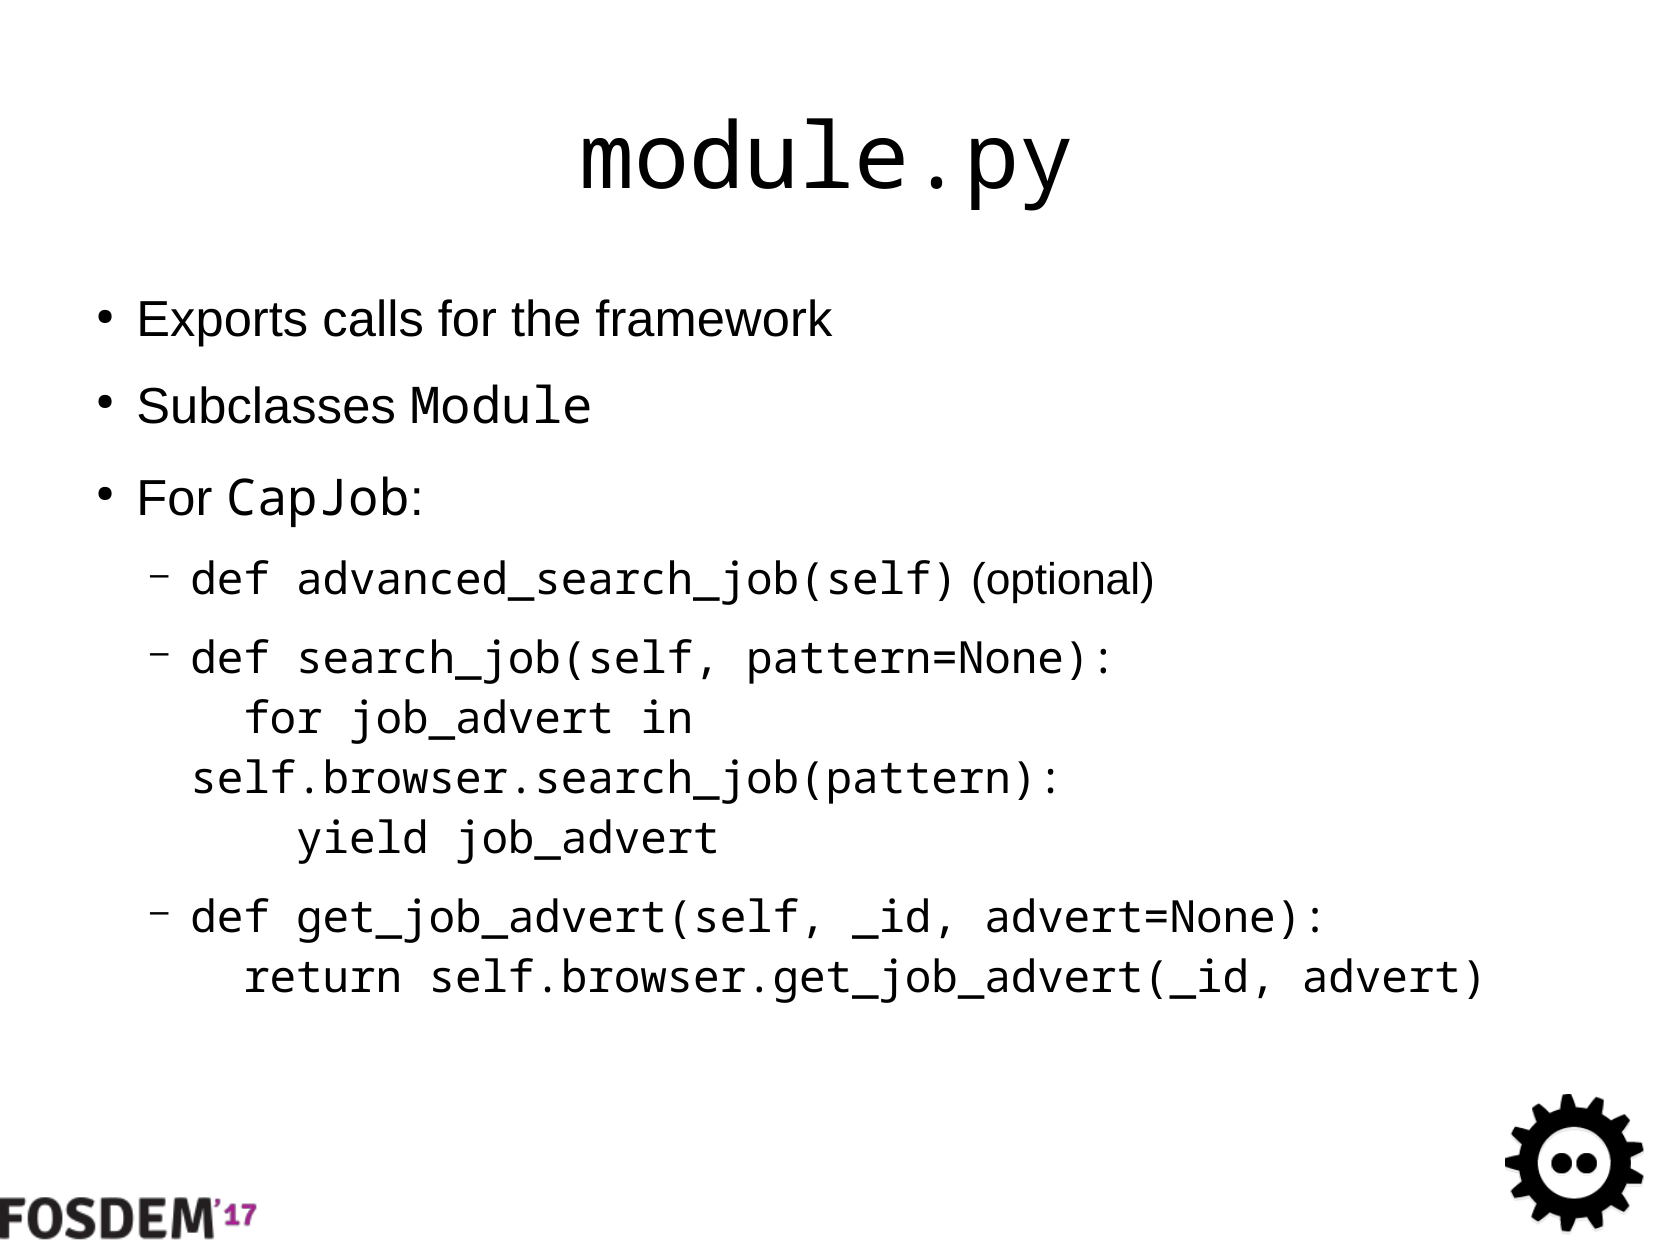

# module.py
Exports calls for the framework
Subclasses Module
For CapJob:
def advanced_search_job(self) (optional)
def search_job(self, pattern=None):
 for job_advert in self.browser.search_job(pattern):
 yield job_advert
def get_job_advert(self, _id, advert=None):
 return self.browser.get_job_advert(_id, advert)